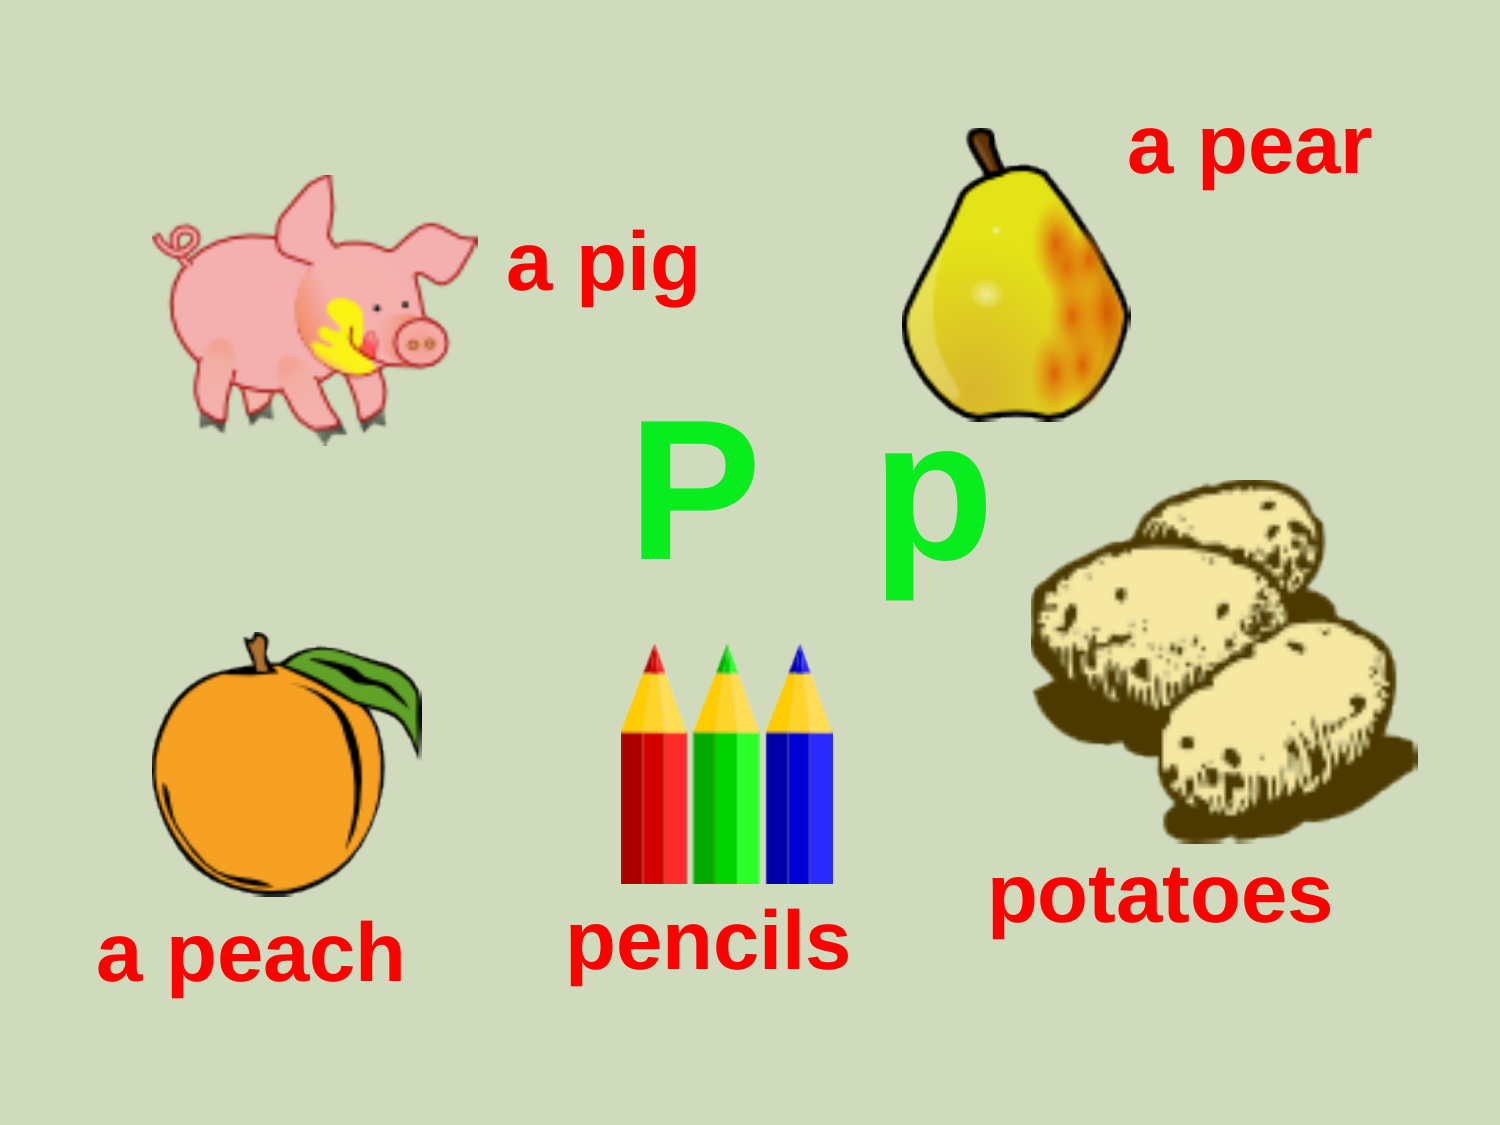

a pear
a pig
P p
potatoes
pencils
a peach